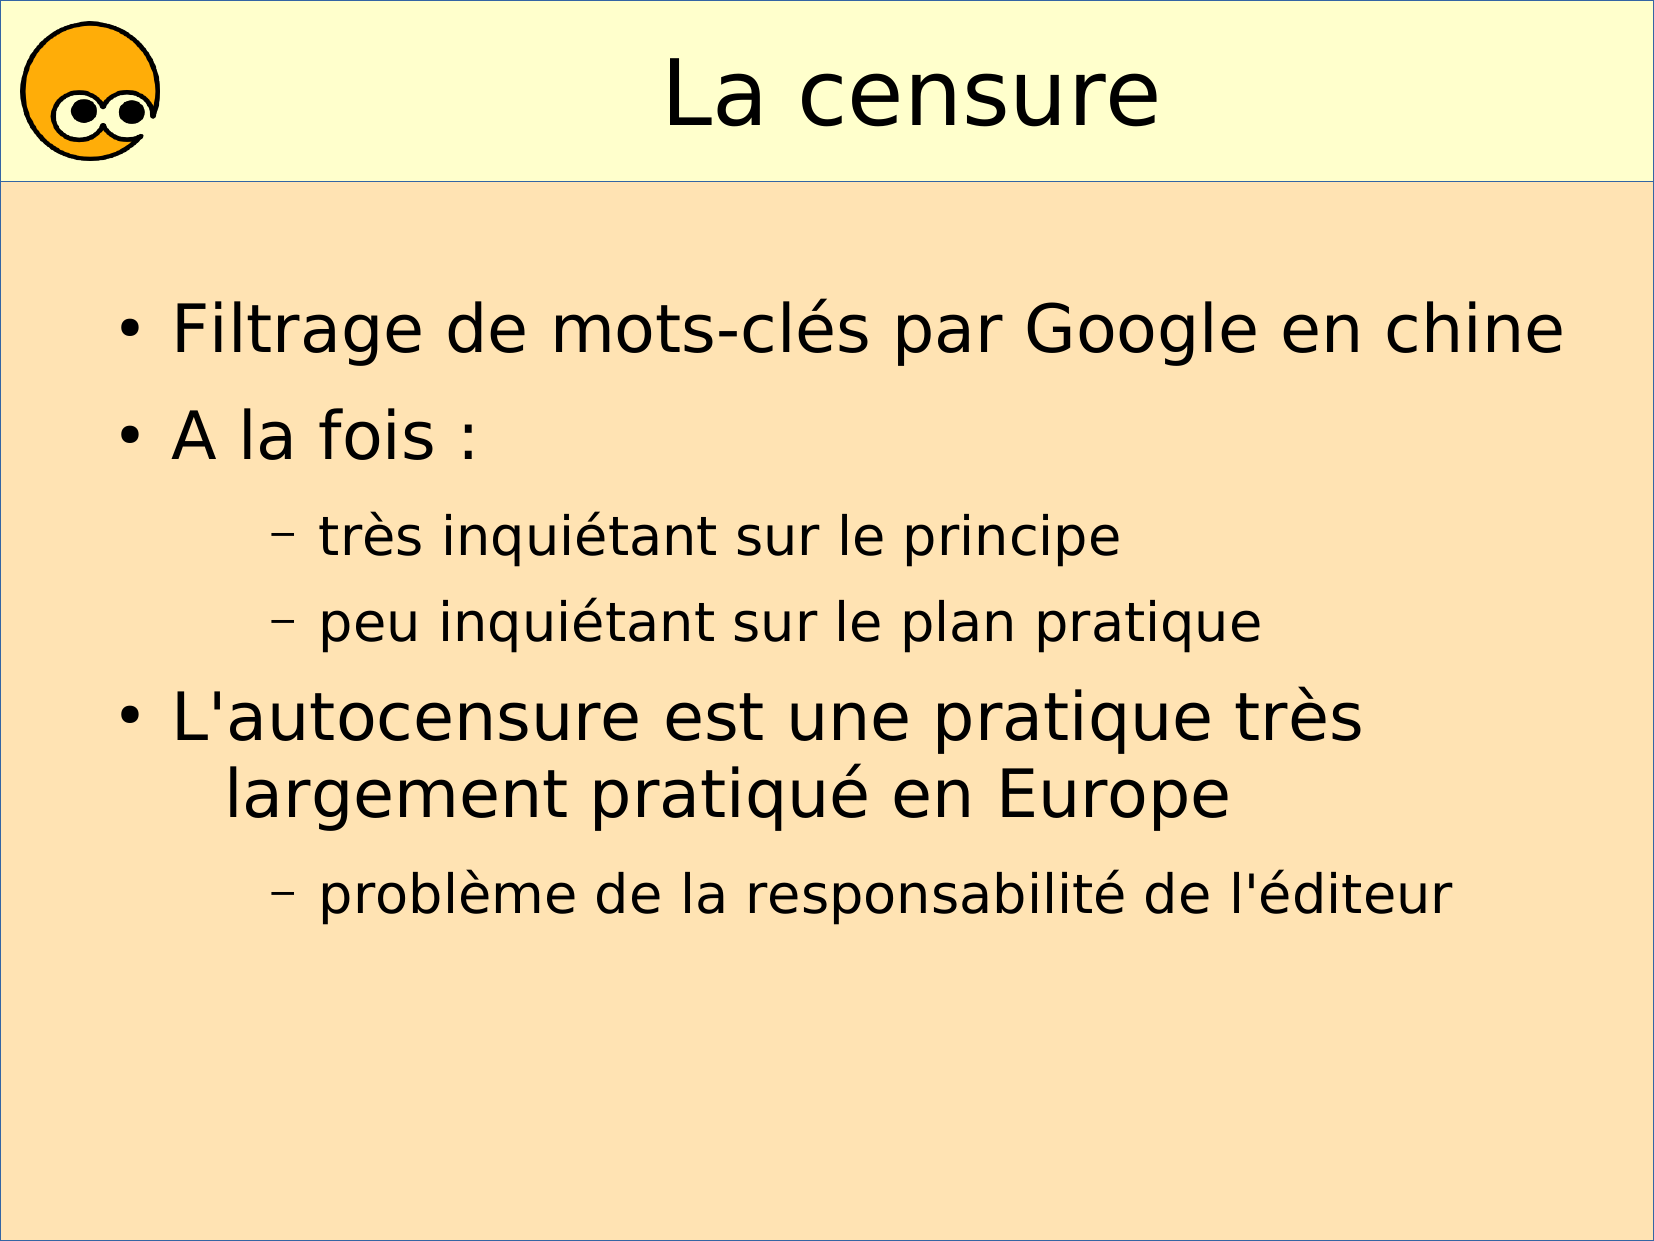

# La censure
Filtrage de mots-clés par Google en chine
A la fois :
très inquiétant sur le principe
peu inquiétant sur le plan pratique
L'autocensure est une pratique très largement pratiqué en Europe
problème de la responsabilité de l'éditeur